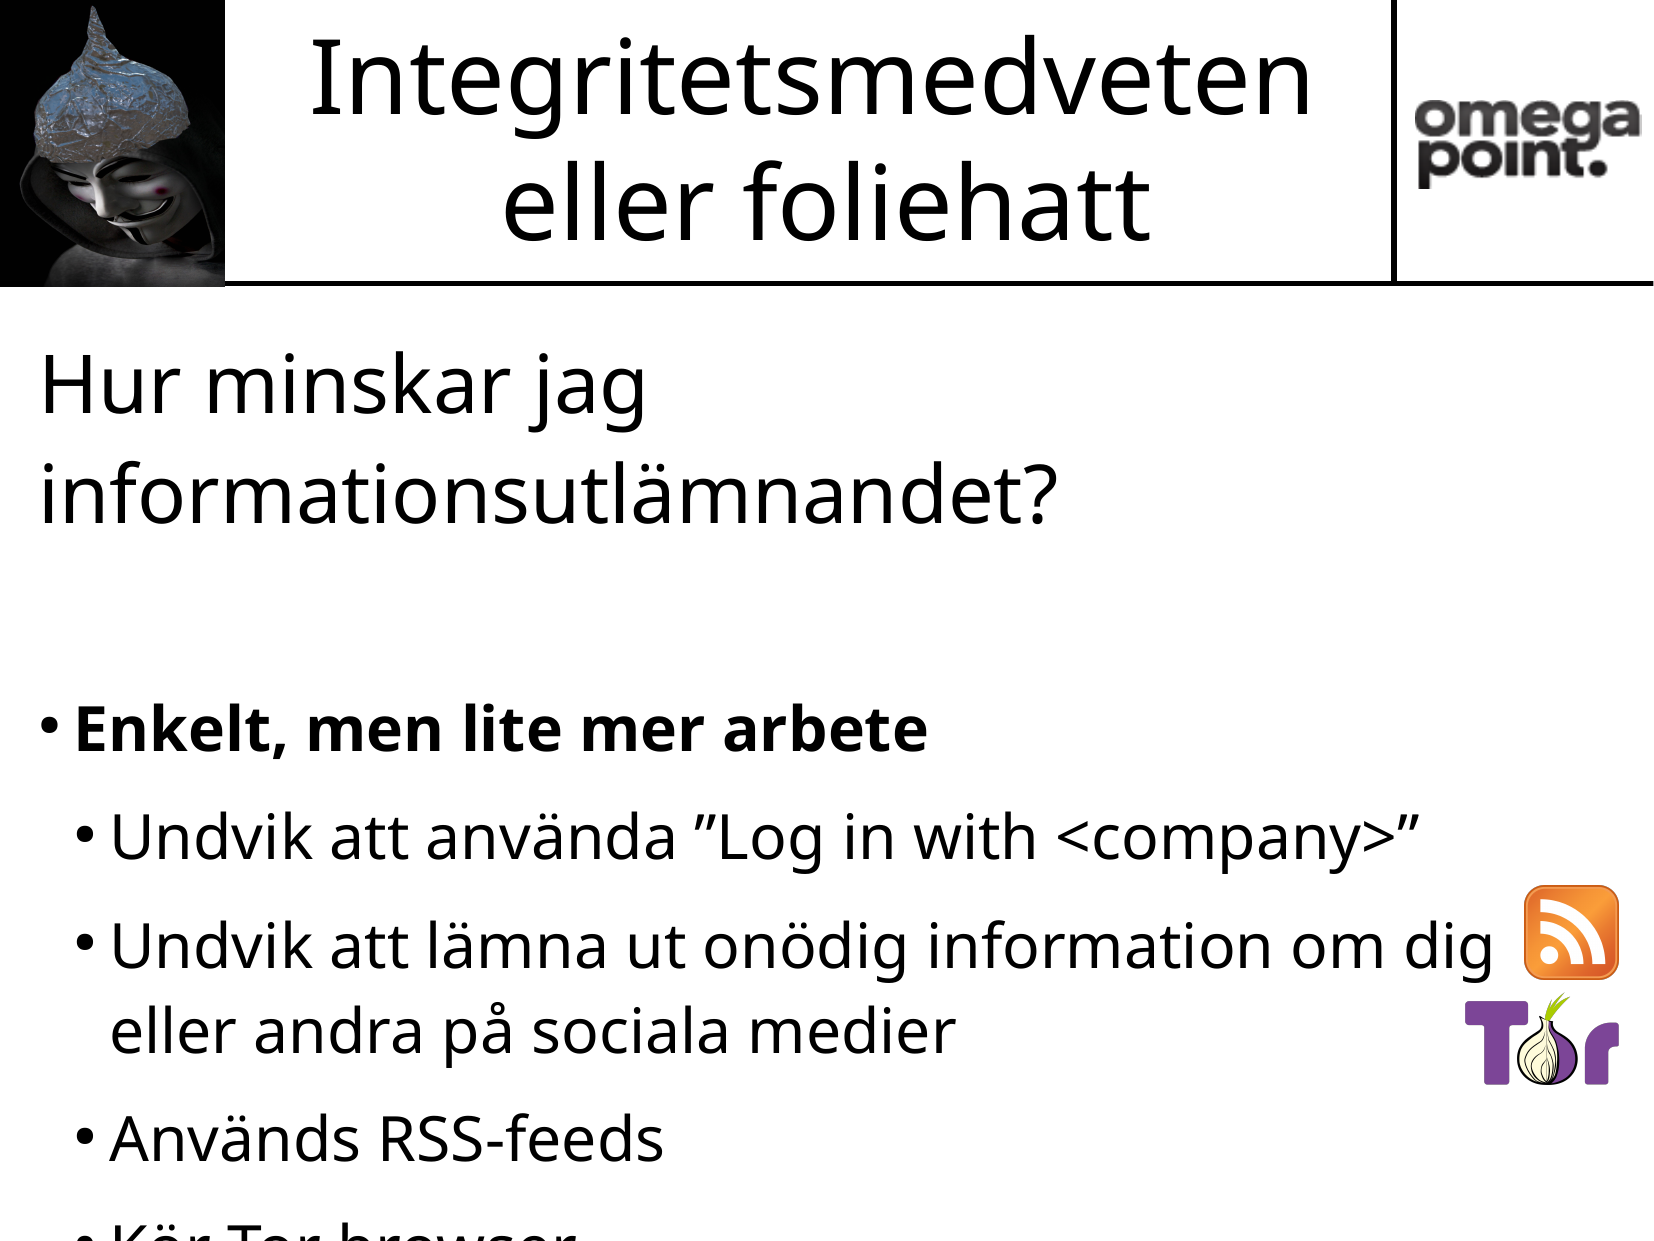

Integritetsmedveten
eller foliehatt
Hur minskar jag informationsutlämnandet?
Enkelt, men lite mer arbete
Undvik att använda ”Log in with <company>”
Undvik att lämna ut onödig information om dig eller andra på sociala medier
Används RSS-feeds
Kör Tor browser